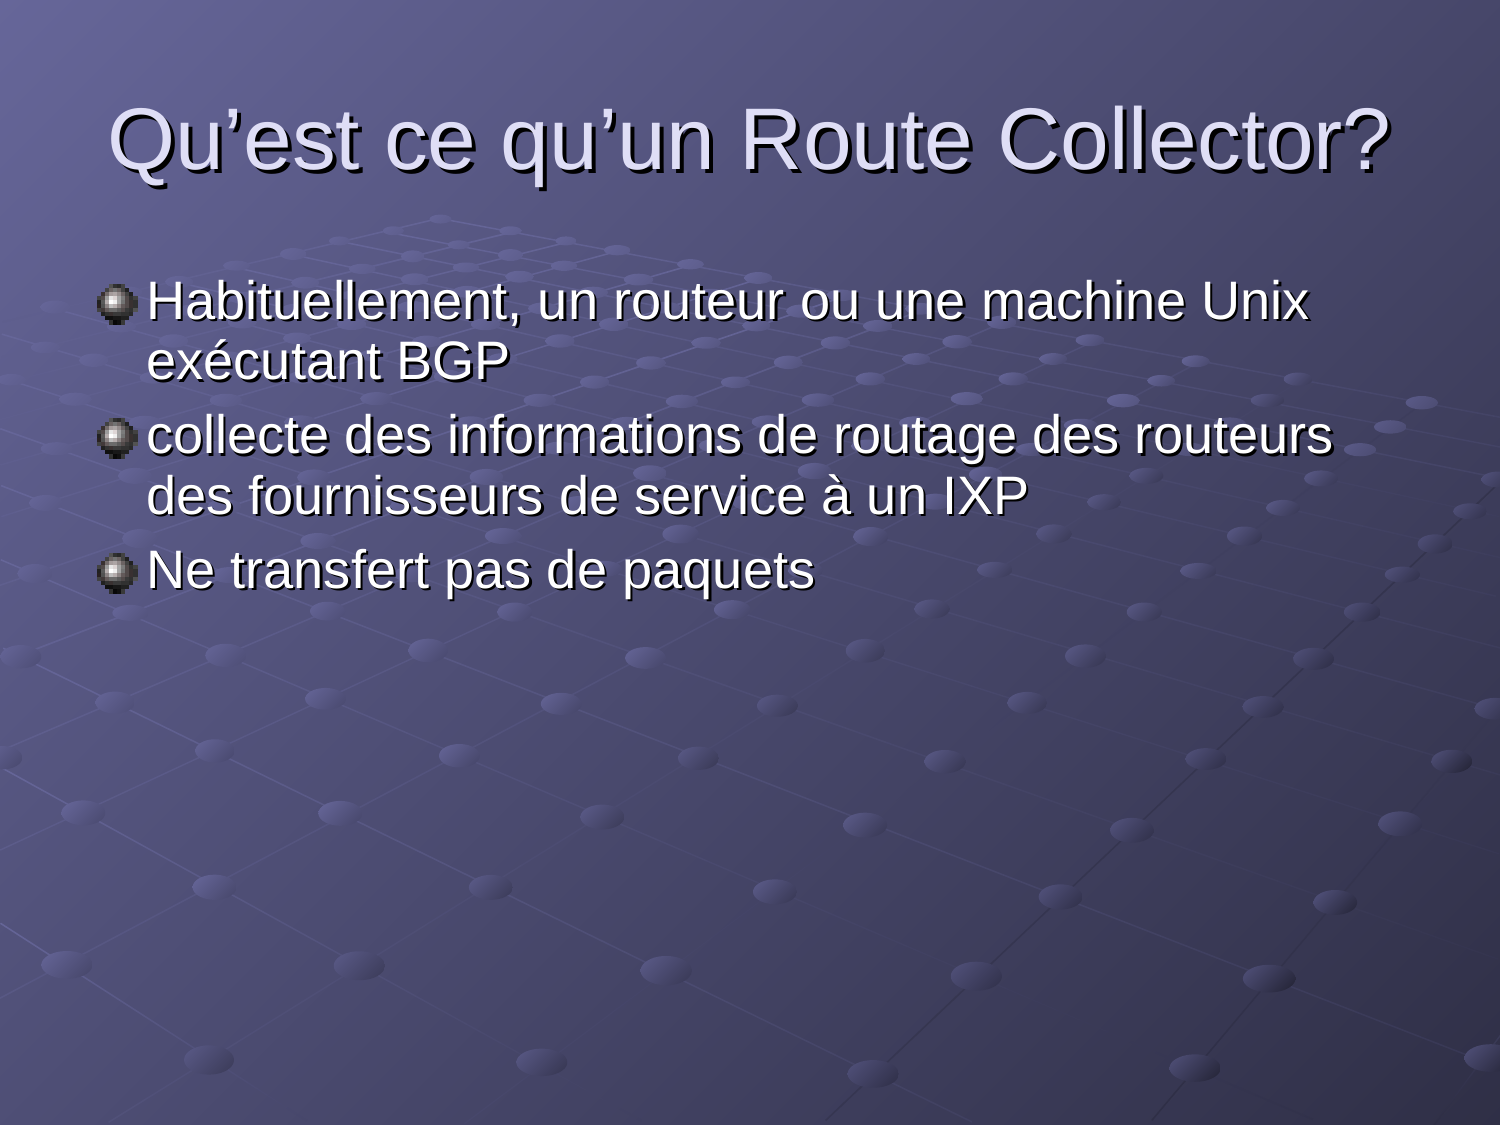

# Qu’est ce qu’un Route Collector?
Habituellement, un routeur ou une machine Unix exécutant BGP
collecte des informations de routage des routeurs des fournisseurs de service à un IXP
Ne transfert pas de paquets